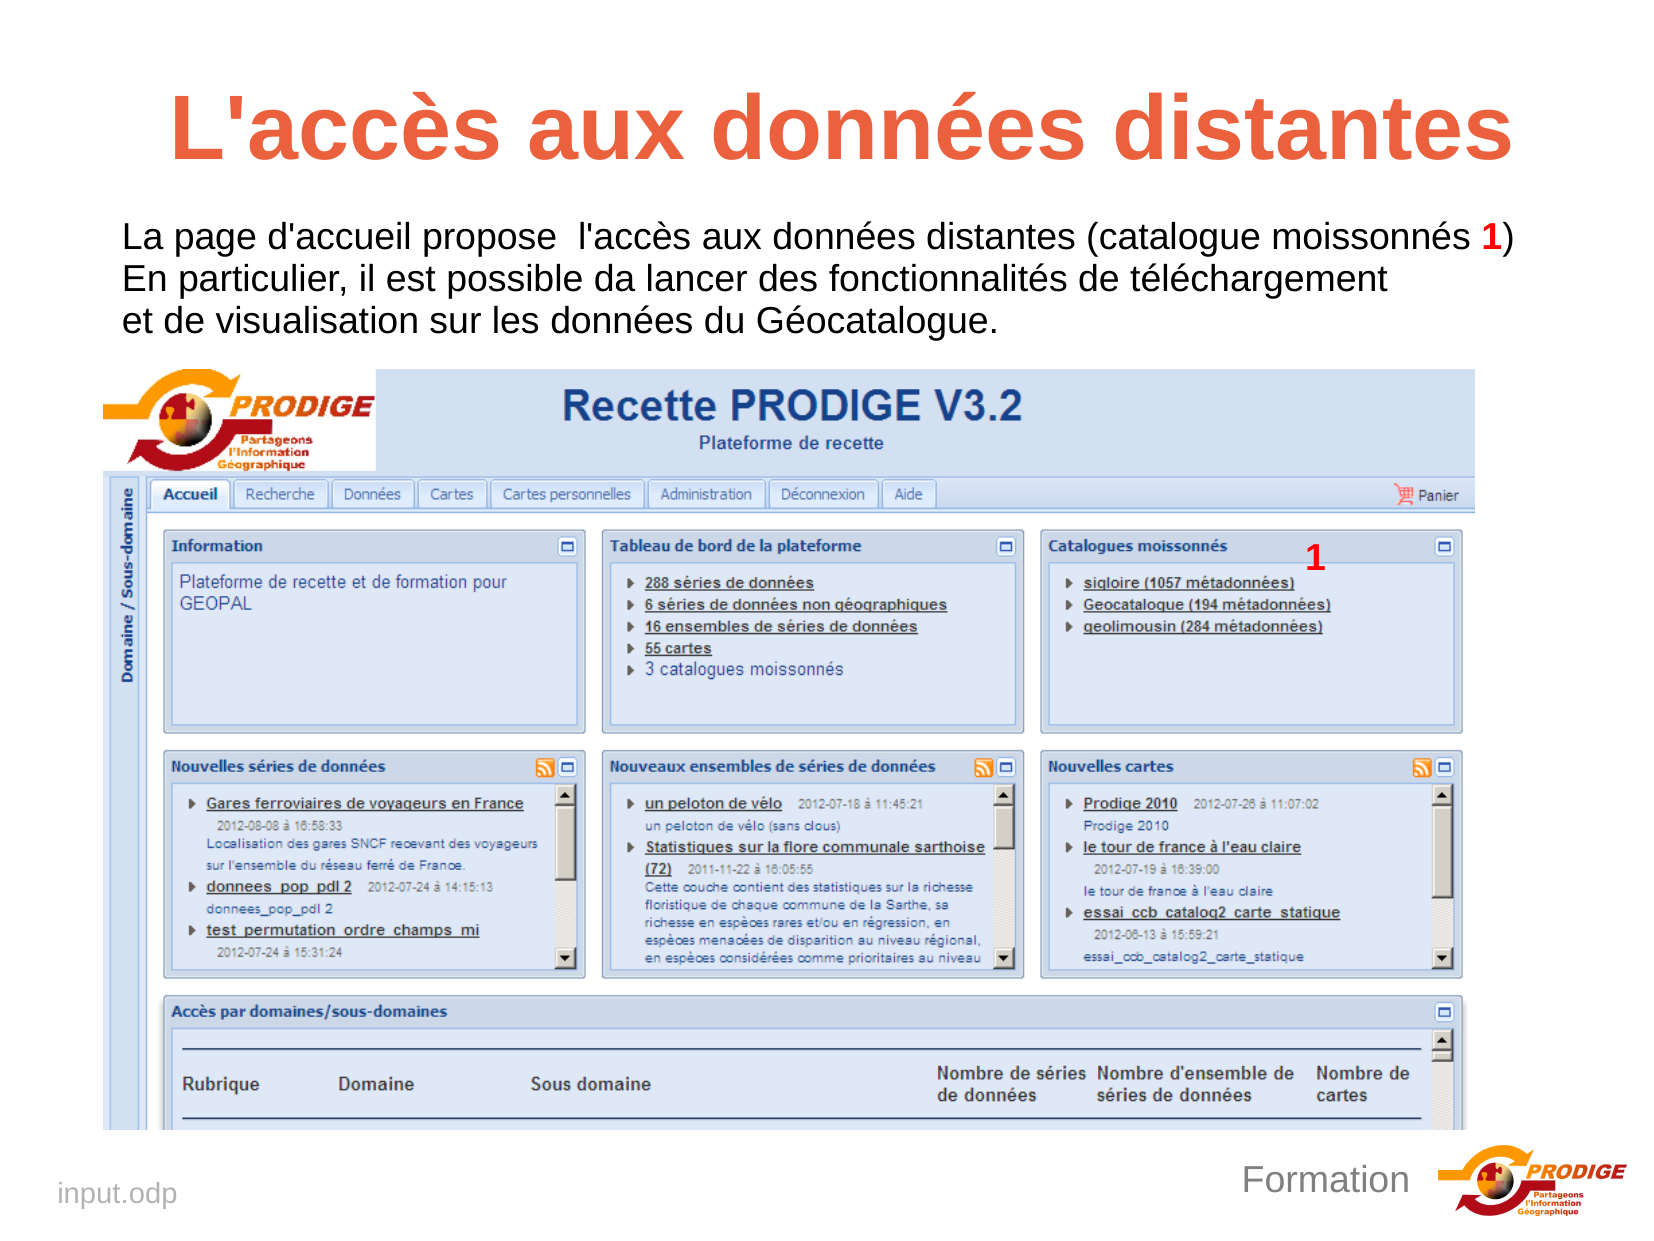

# L'accès aux données distantes
La page d'accueil propose l'accès aux données distantes (catalogue moissonnés 1)
En particulier, il est possible da lancer des fonctionnalités de téléchargement
et de visualisation sur les données du Géocatalogue.
1